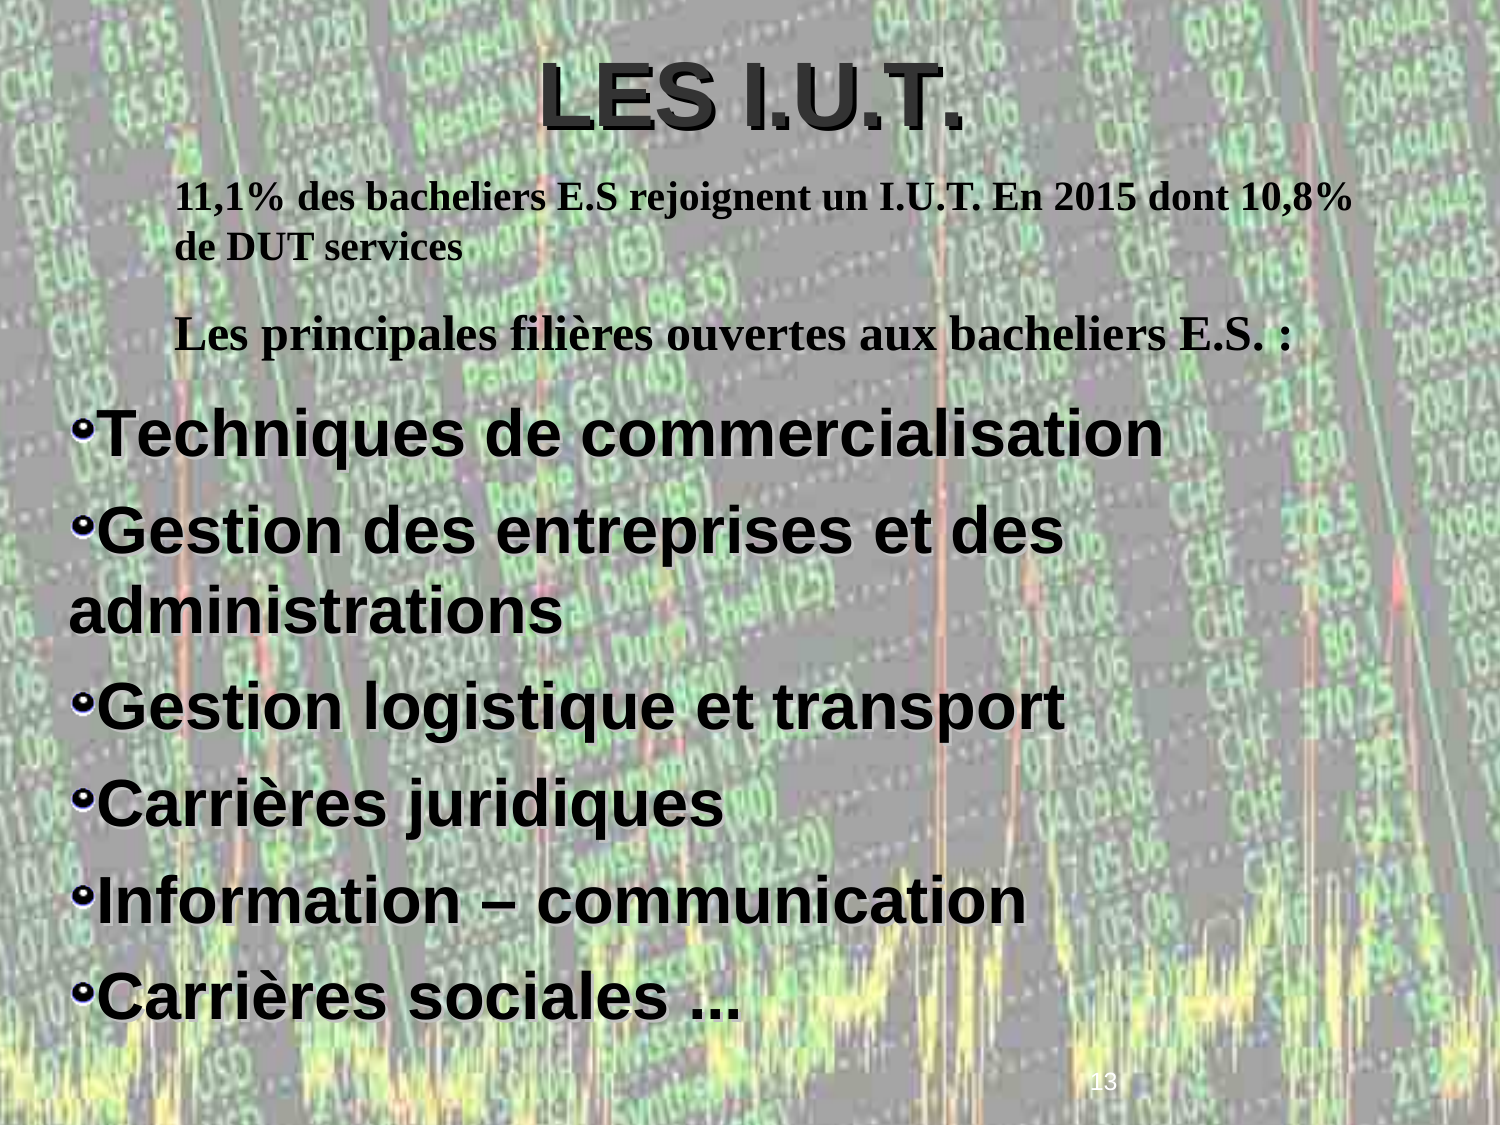

# LES I.U.T.
11,1% des bacheliers E.S rejoignent un I.U.T. En 2015 dont 10,8% de DUT services
Les principales filières ouvertes aux bacheliers E.S. :
Techniques de commercialisation
Gestion des entreprises et des administrations
Gestion logistique et transport
Carrières juridiques
Information – communication
Carrières sociales ...